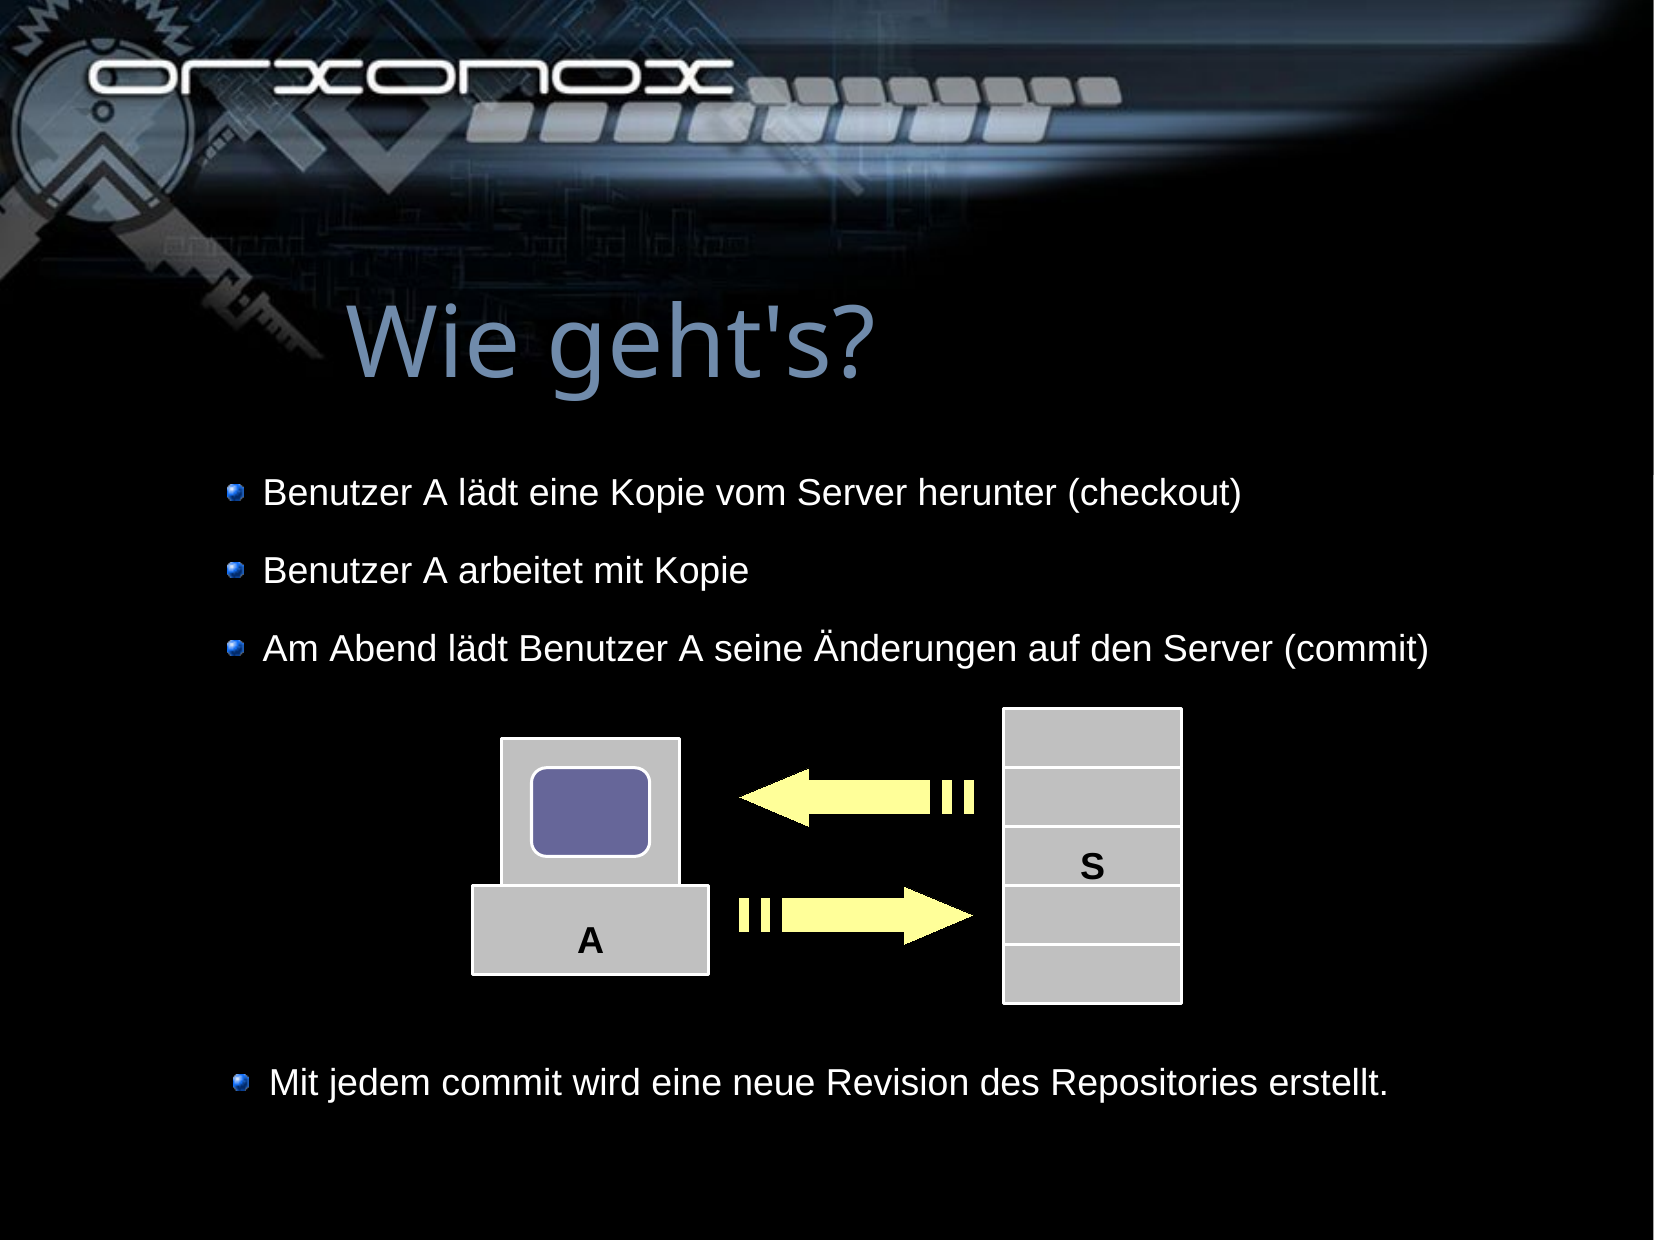

Wie geht's?
Benutzer A lädt eine Kopie vom Server herunter (checkout)
Benutzer A arbeitet mit Kopie
Am Abend lädt Benutzer A seine Änderungen auf den Server (commit)
A
S
Mit jedem commit wird eine neue Revision des Repositories erstellt.